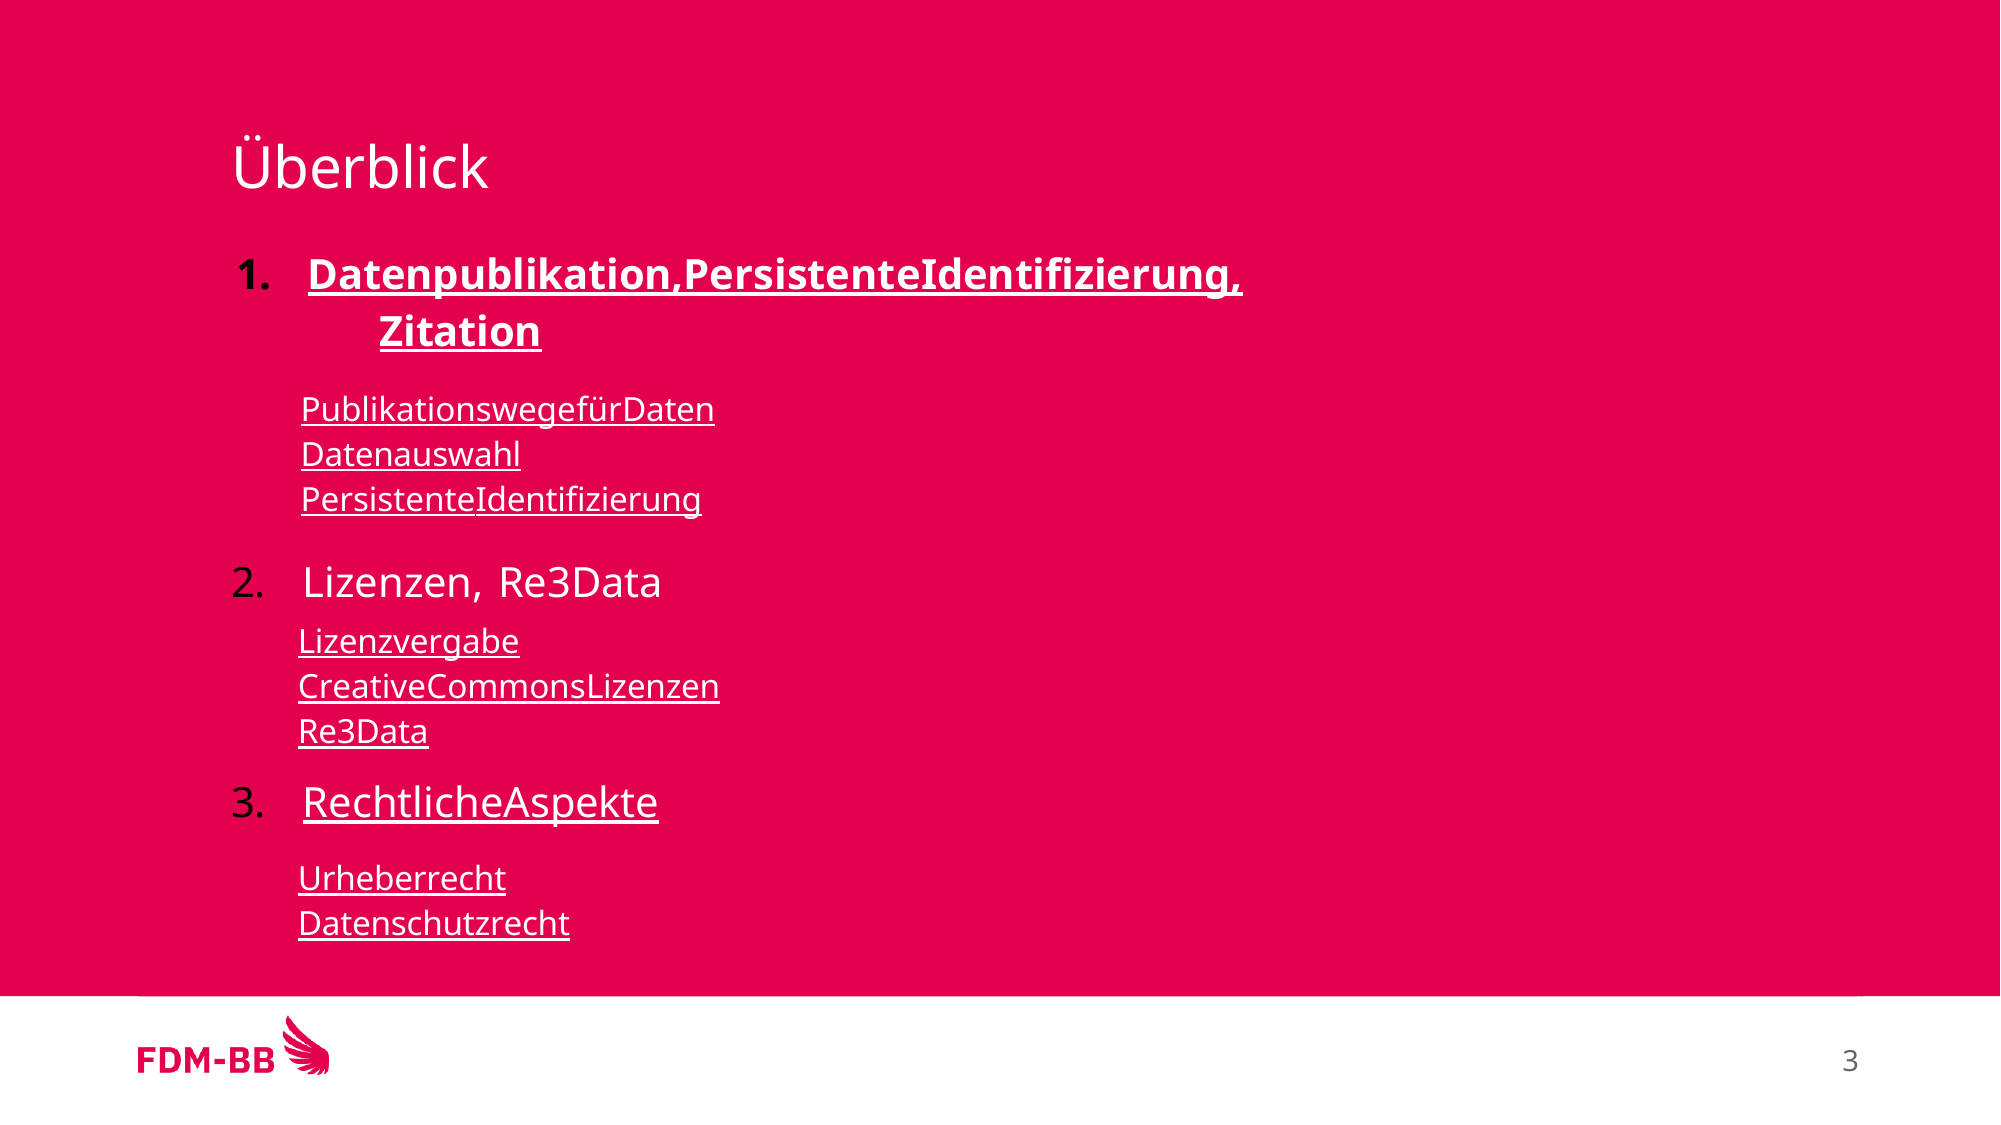

# Überblick
Datenpublikation,PersistenteIdentifizierung,Zitation
PublikationswegefürDaten
Datenauswahl PersistenteIdentifizierung
Lizenzen, Re3Data
Lizenzvergabe
CreativeCommonsLizenzen Re3Data
RechtlicheAspekte
Urheberrecht Datenschutzrecht
3